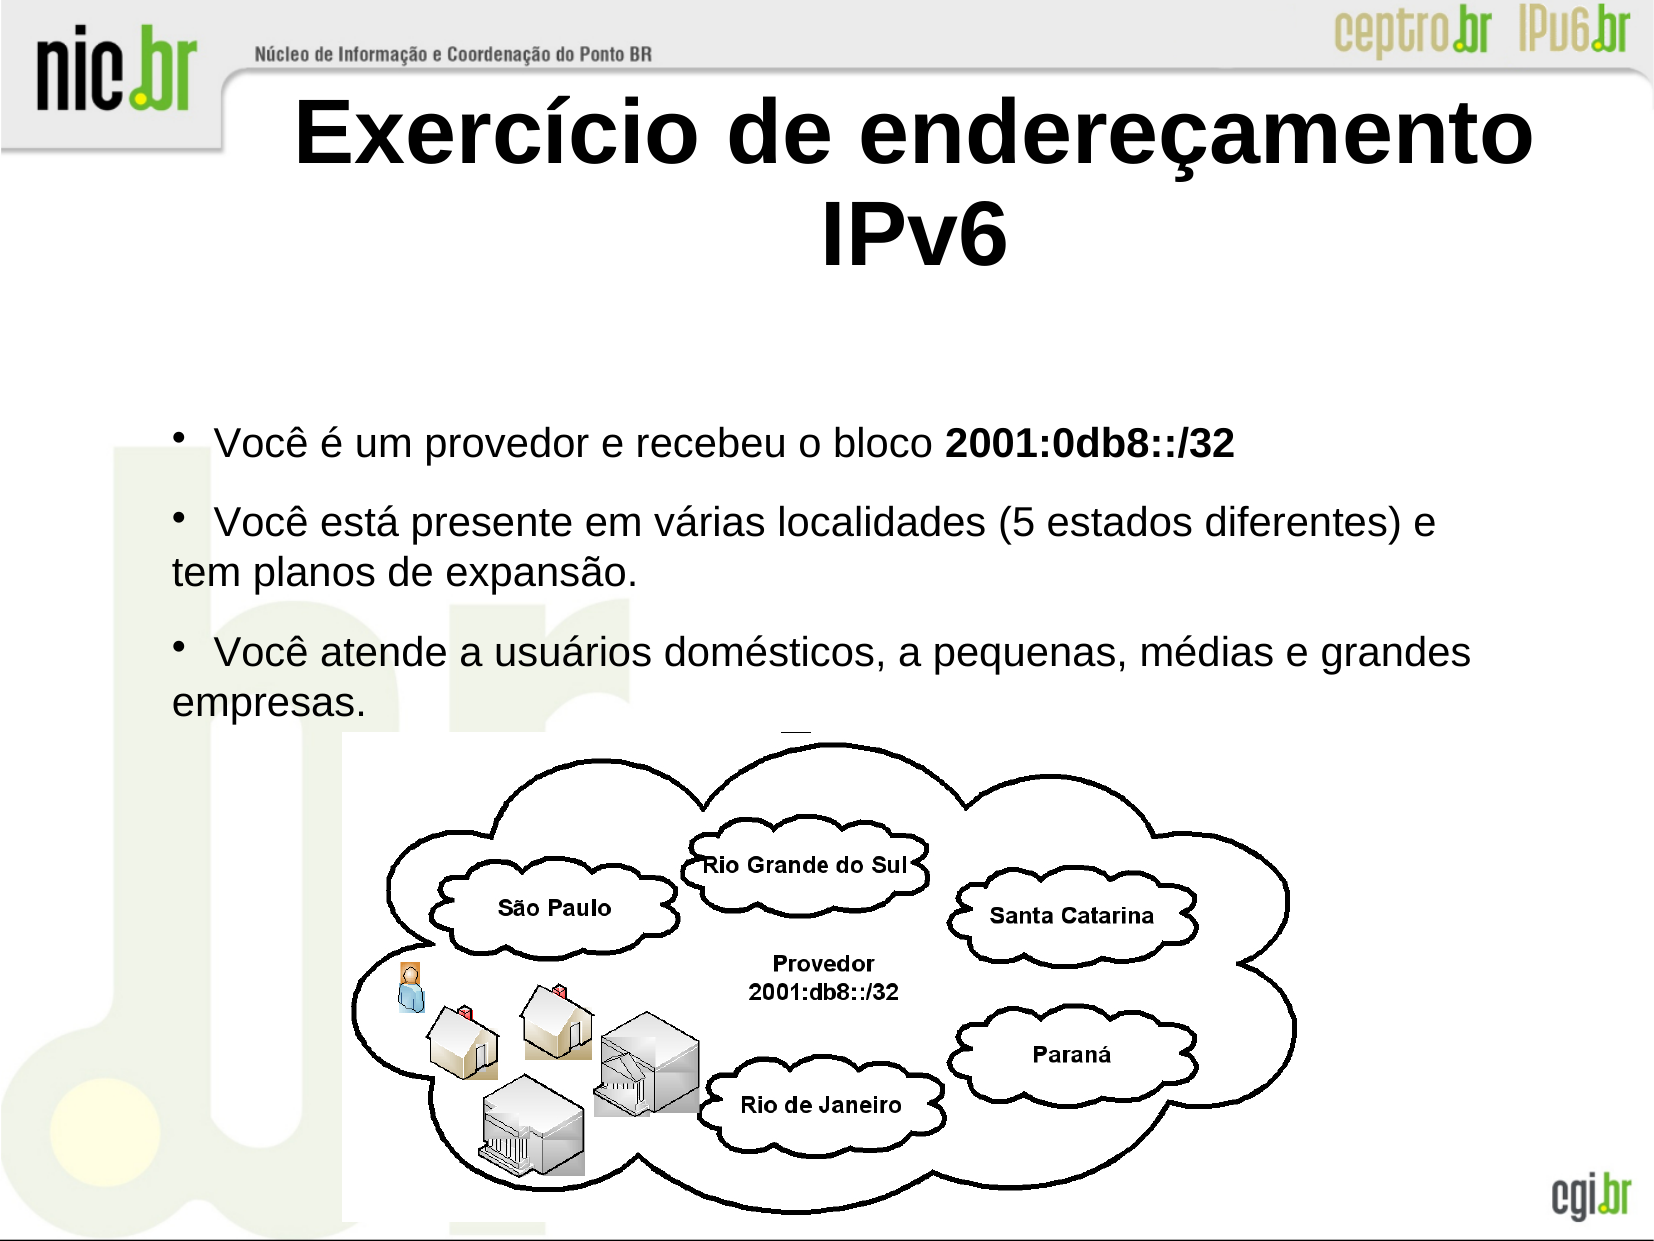

Exercício de endereçamento IPv6
 Você é um provedor e recebeu o bloco 2001:0db8::/32
 Você está presente em várias localidades (5 estados diferentes) e tem planos de expansão.
 Você atende a usuários domésticos, a pequenas, médias e grandes empresas.